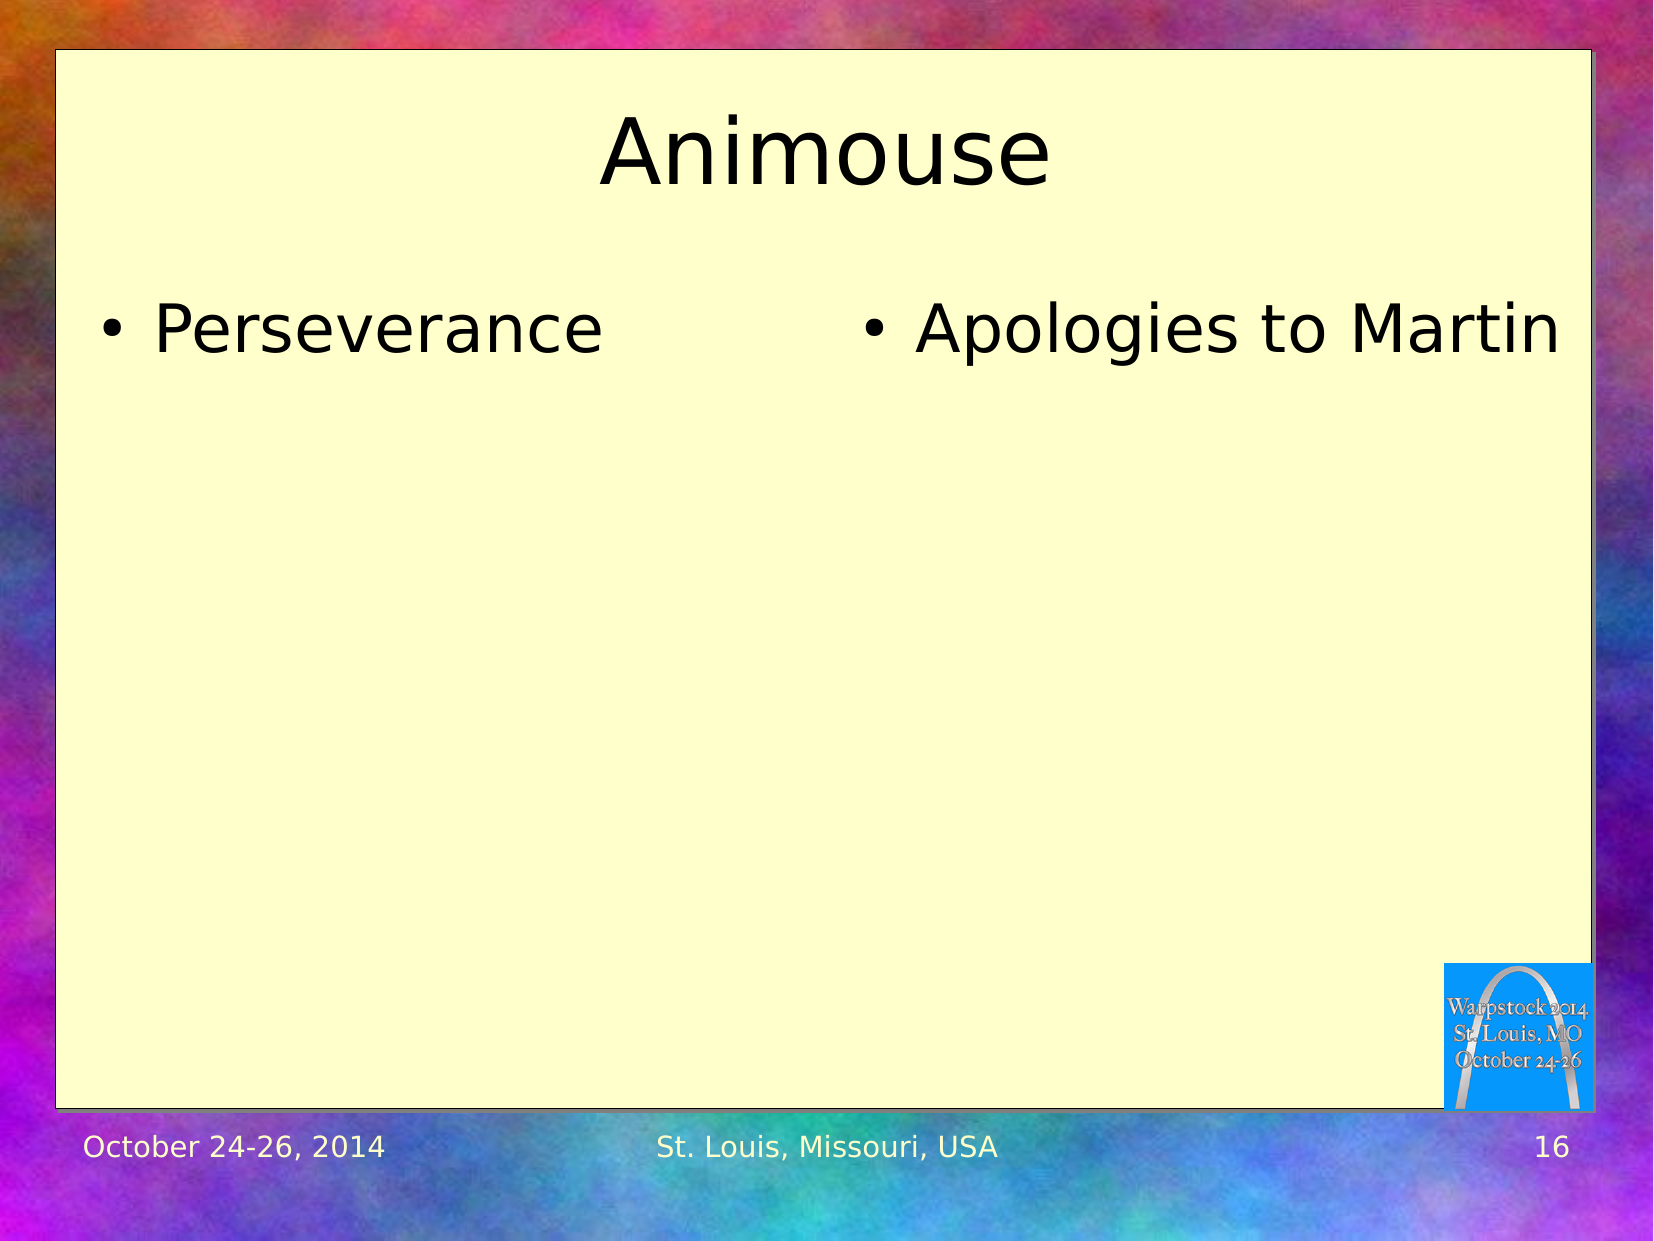

# Animouse
Perseverance
Apologies to Martin
October 24-26, 2014
St. Louis, Missouri, USA
16